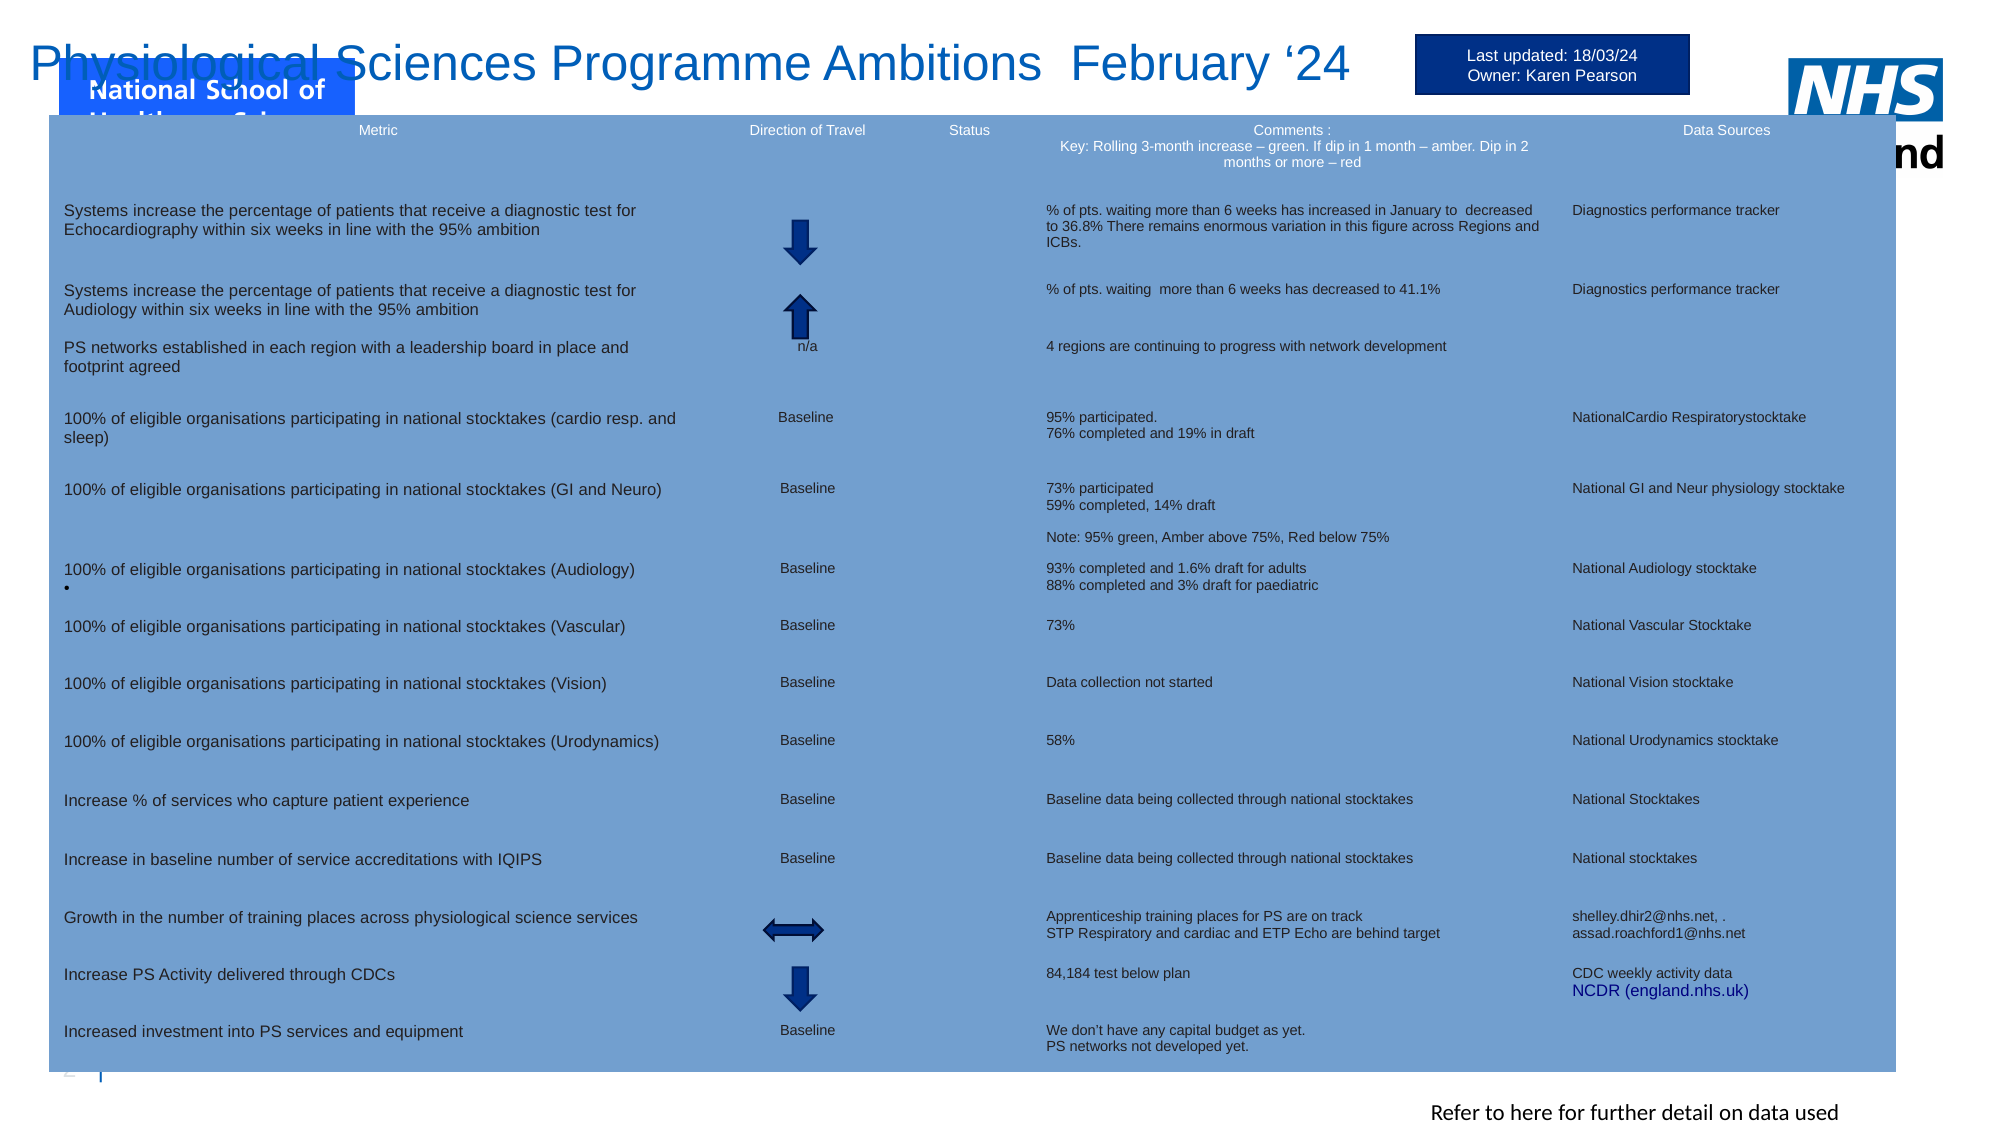

# Physiological Sciences Programme Ambitions  February ‘24
Last updated: 18/03/24
Owner: Karen Pearson
| Metric | Direction of Travel | Status | Comments : Key: Rolling 3-month increase – green. If dip in 1 month – amber. Dip in 2 months or more – red | Data Sources |
| --- | --- | --- | --- | --- |
| Systems increase the percentage of patients that receive a diagnostic test for Echocardiography within six weeks in line with the 95% ambition | | | % of pts. waiting more than 6 weeks has increased in January to decreased to 36.8% There remains enormous variation in this figure across Regions and ICBs. | Diagnostics performance tracker |
| Systems increase the percentage of patients that receive a diagnostic test for Audiology within six weeks in line with the 95% ambition | | | % of pts. waiting more than 6 weeks has decreased to 41.1% | Diagnostics performance tracker |
| PS networks established in each region with a leadership board in place and footprint agreed | n/a | | 4 regions are continuing to progress with network development | |
| 100% of eligible organisations participating in national stocktakes (cardio resp. and sleep) | Baseline | | 95% participated. 76% completed and 19% in draft | NationalCardio Respiratorystocktake |
| 100% of eligible organisations participating in national stocktakes (GI and Neuro) | Baseline | | 73% participated  59% completed, 14% draft  Note: 95% green, Amber above 75%, Red below 75% | National GI and Neur physiology stocktake |
| 100% of eligible organisations participating in national stocktakes (Audiology) | Baseline | | 93% completed and 1.6% draft for adults 88% completed and 3% draft for paediatric | National Audiology stocktake |
| 100% of eligible organisations participating in national stocktakes (Vascular) | Baseline | | 73% | National Vascular Stocktake |
| 100% of eligible organisations participating in national stocktakes (Vision) | Baseline | | Data collection not started | National Vision stocktake |
| 100% of eligible organisations participating in national stocktakes (Urodynamics) | Baseline | | 58% | National Urodynamics stocktake |
| Increase % of services who capture patient experience | Baseline | | Baseline data being collected through national stocktakes | National Stocktakes |
| Increase in baseline number of service accreditations with IQIPS | Baseline | | Baseline data being collected through national stocktakes | National stocktakes |
| Growth in the number of training places across physiological science services | | | Apprenticeship training places for PS are on track STP Respiratory and cardiac and ETP Echo are behind target | shelley.dhir2@nhs.net, . assad.roachford1@nhs.net |
| Increase PS Activity delivered through CDCs | | | 84,184 test below plan | CDC weekly activity data  NCDR (england.nhs.uk) |
| Increased investment into PS services and equipment | Baseline | | We don’t have any capital budget as yet.  PS networks not developed yet. | |
Refer to here for further detail on data used